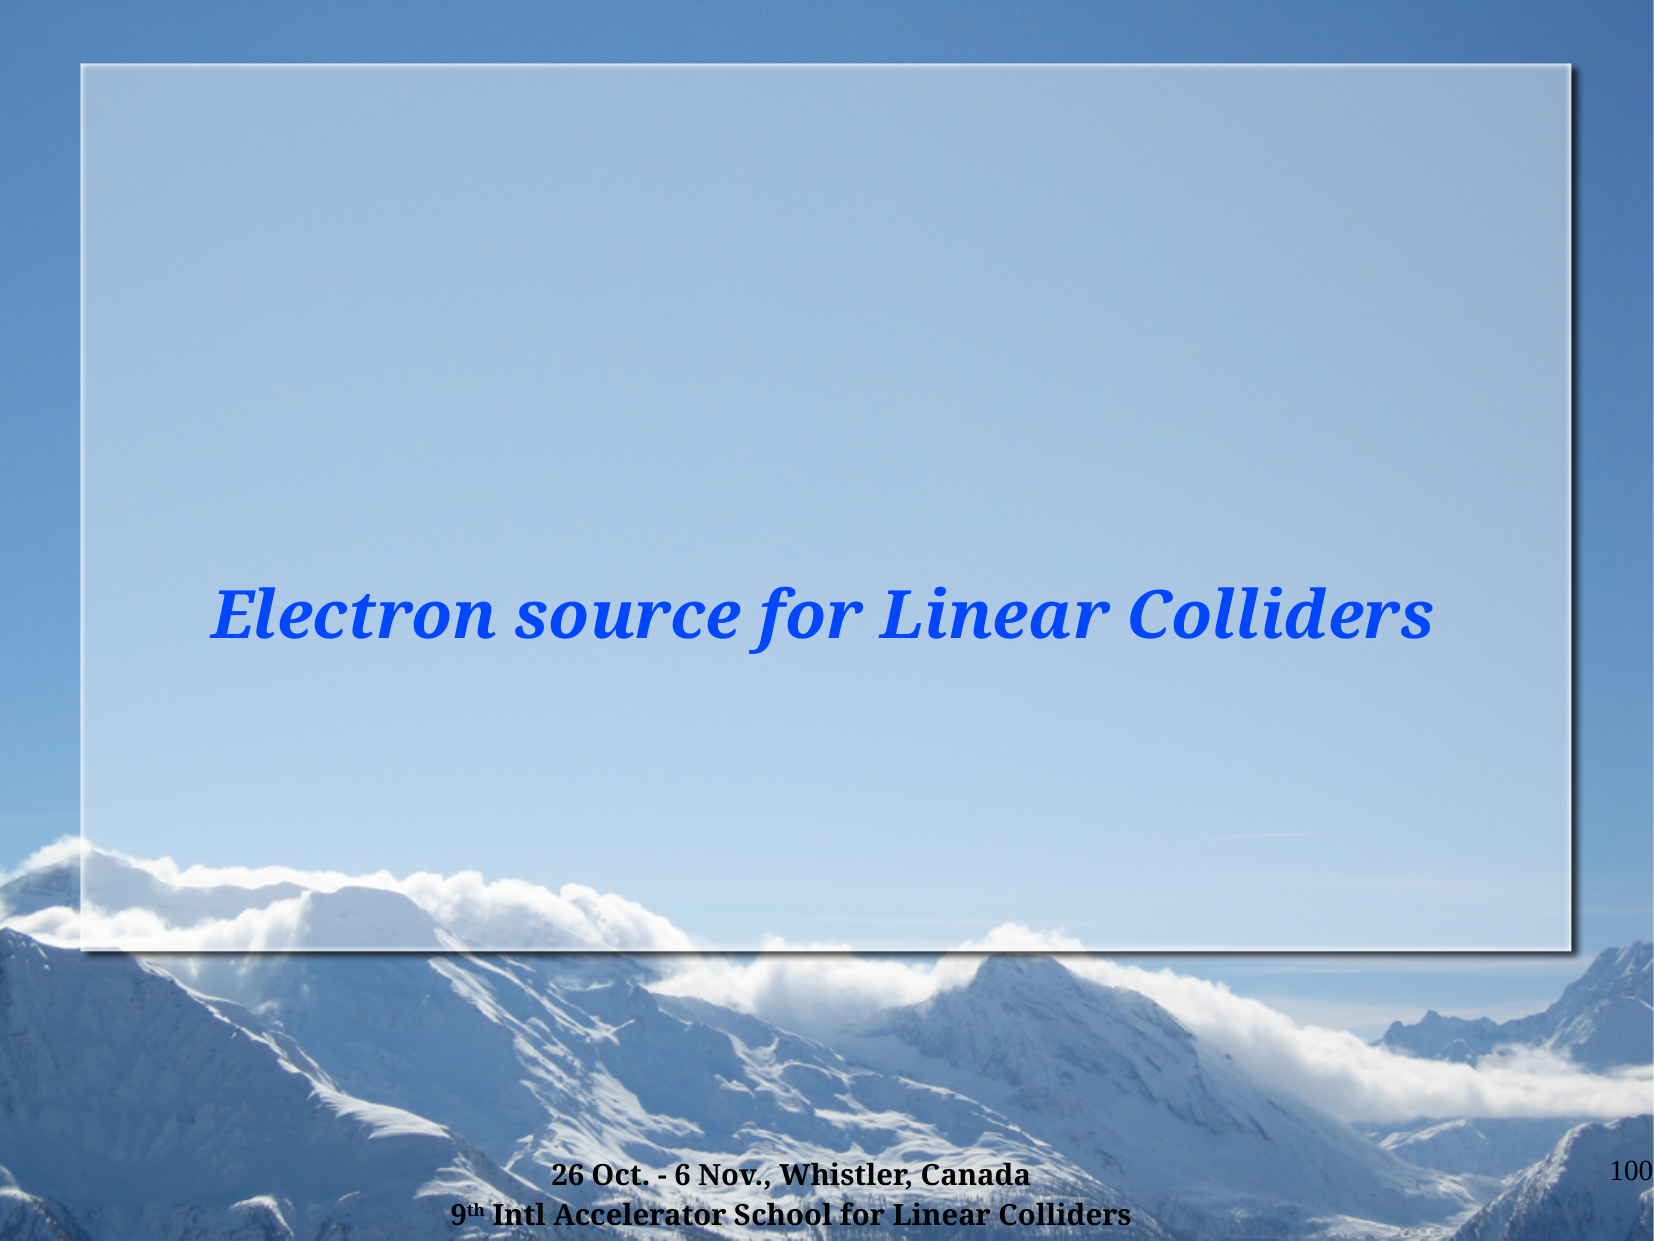

# Electron source for Linear Colliders
100